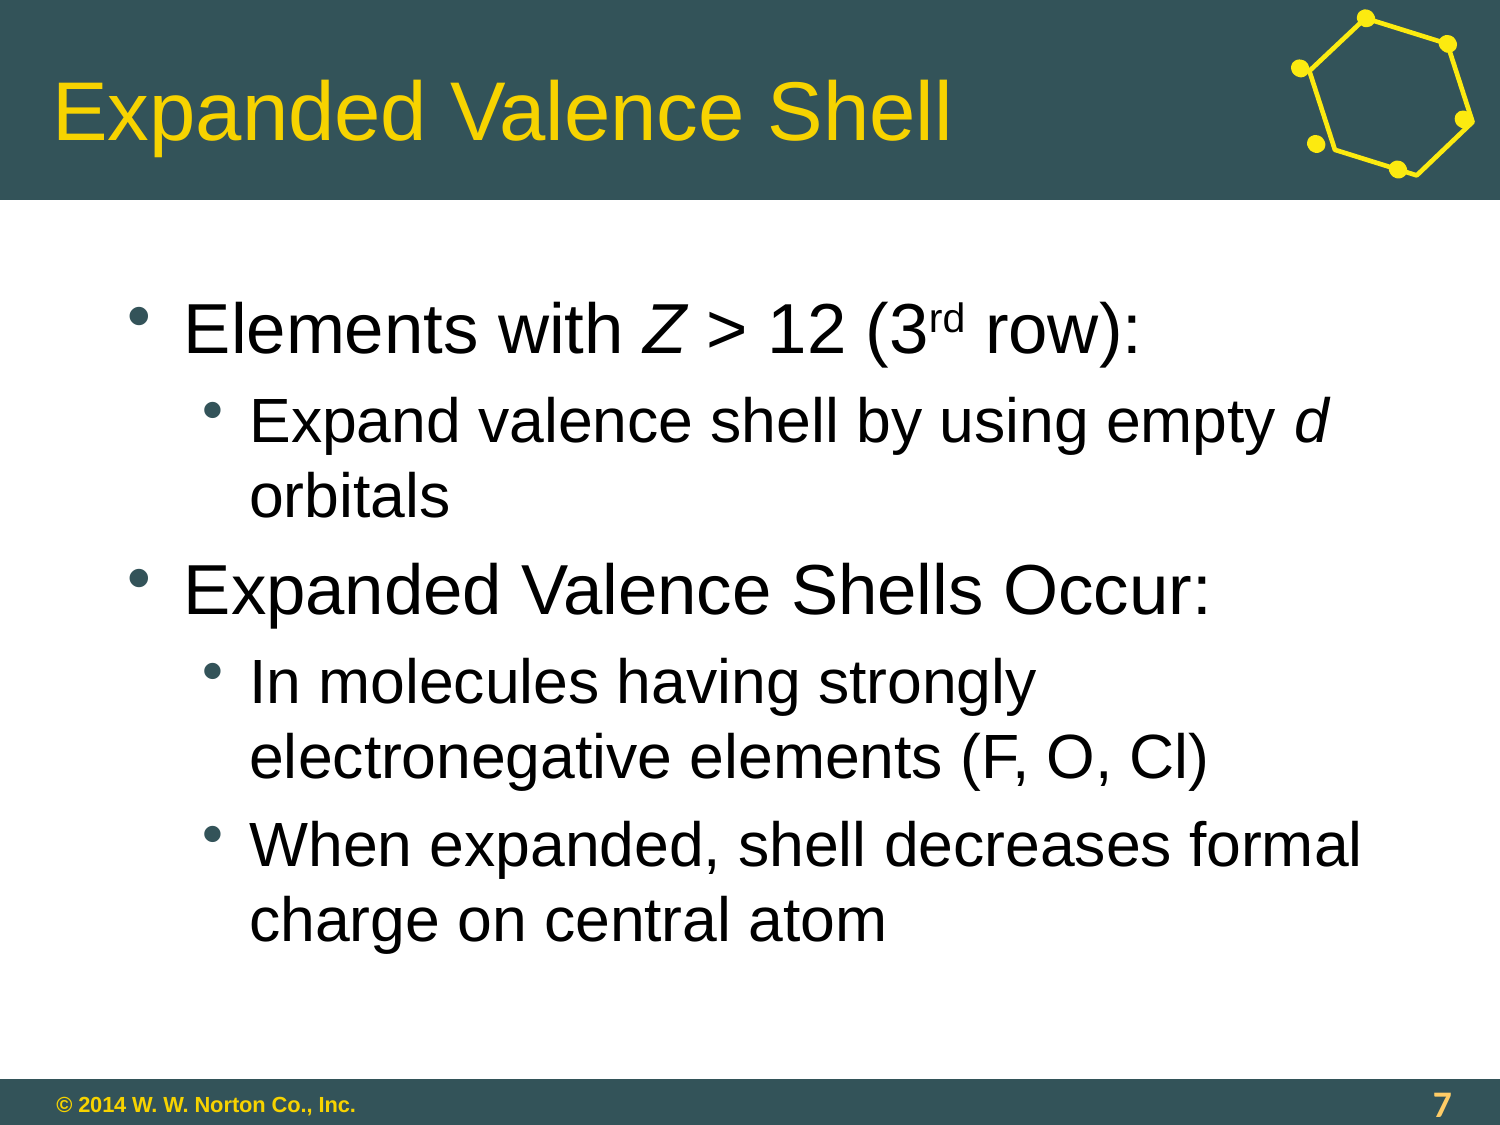

Expanded Valence Shell
# Elements with Z > 12 (3rd row):
Expand valence shell by using empty d orbitals
Expanded Valence Shells Occur:
In molecules having strongly electronegative elements (F, O, Cl)
When expanded, shell decreases formal charge on central atom